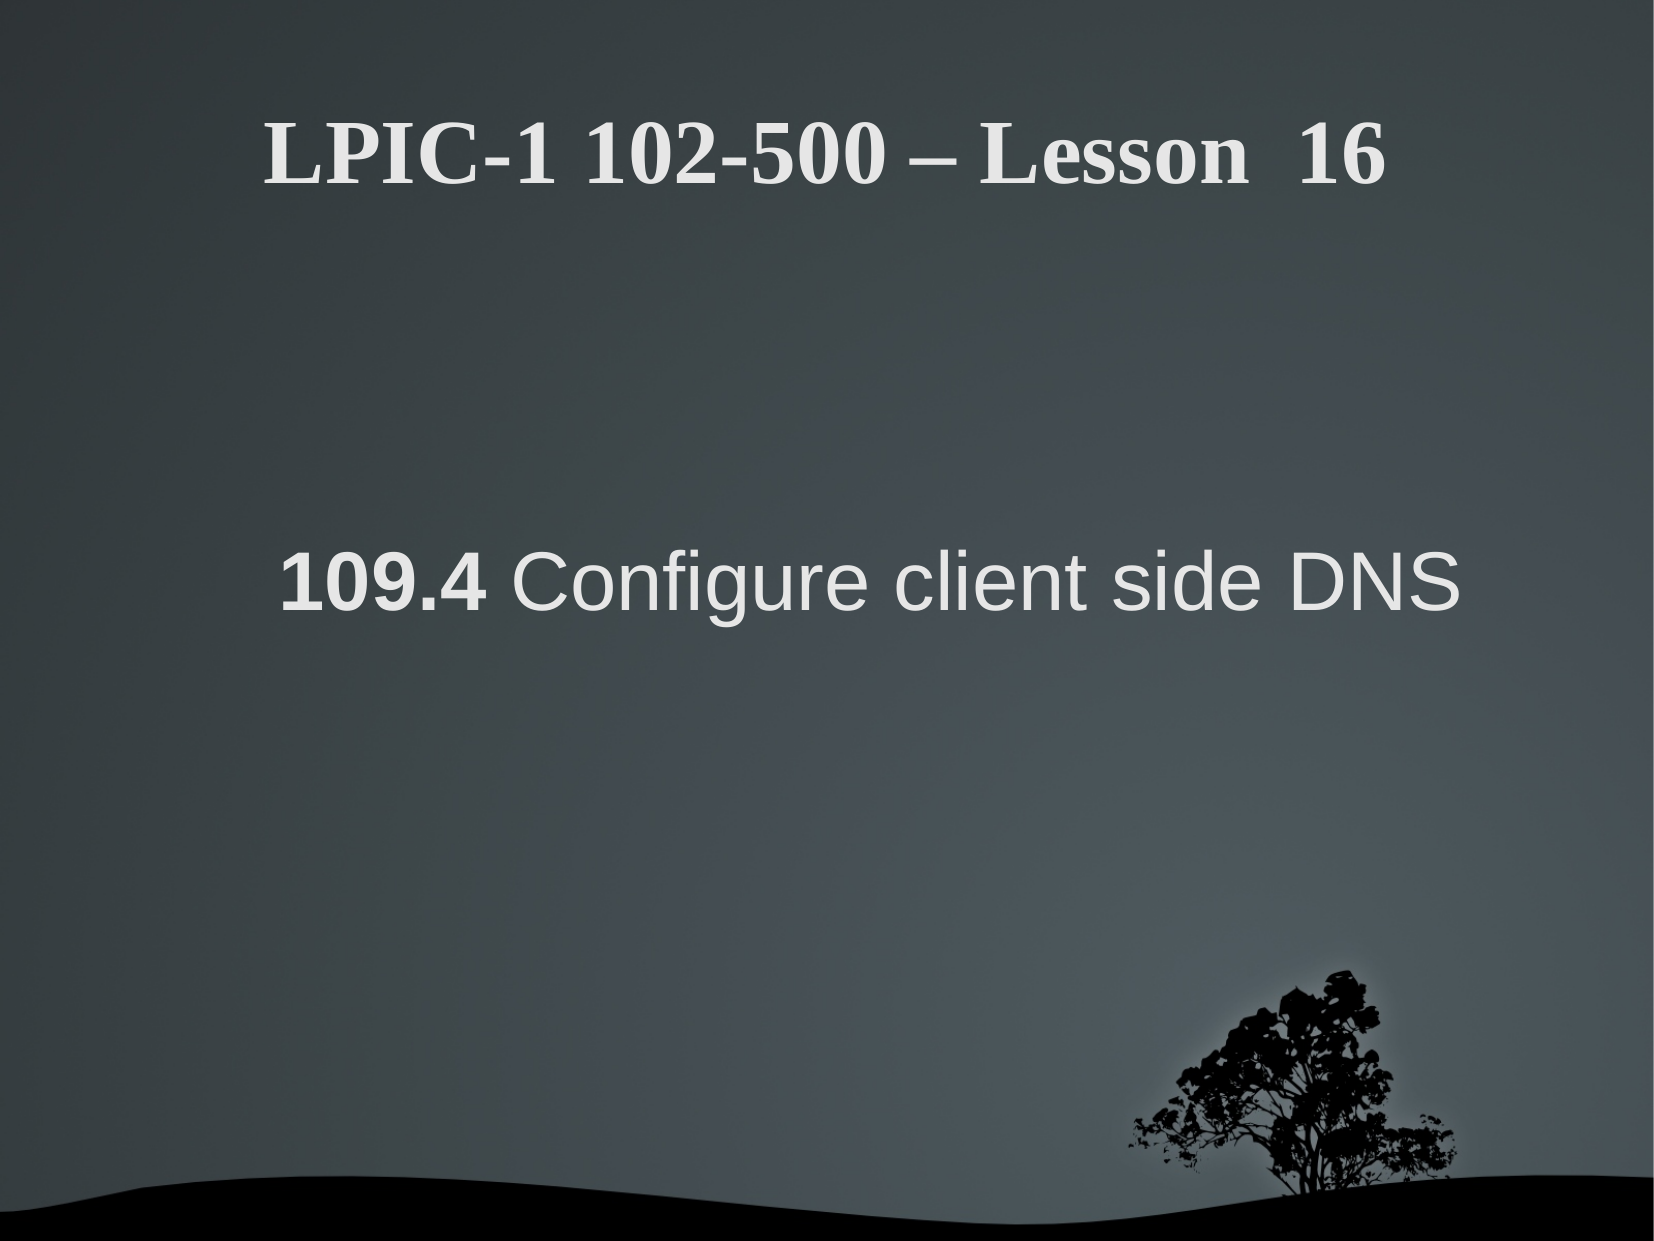

# LPIC-1 102-500 – Lesson 16
109.4 Configure client side DNS